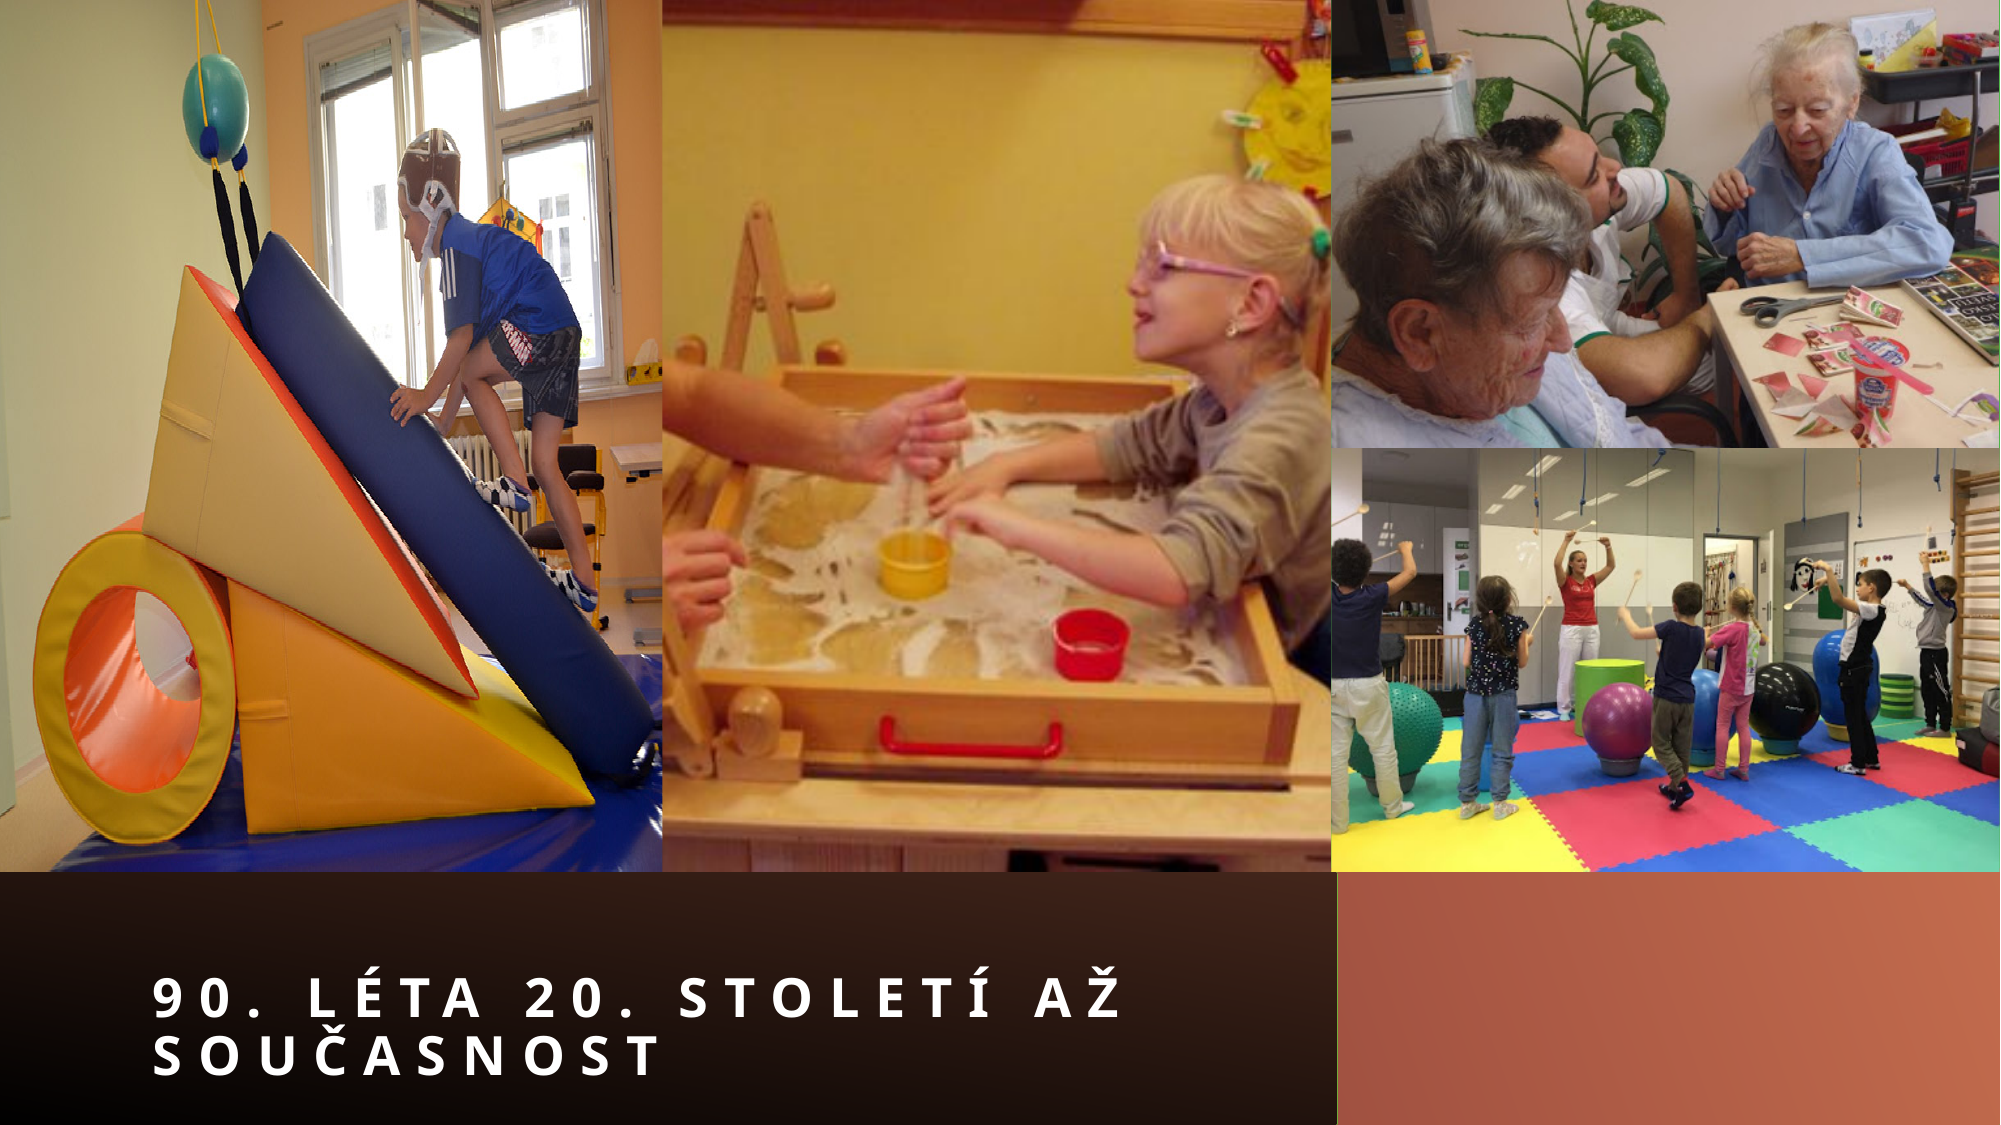

# 90. Léta 20. Století až současnost